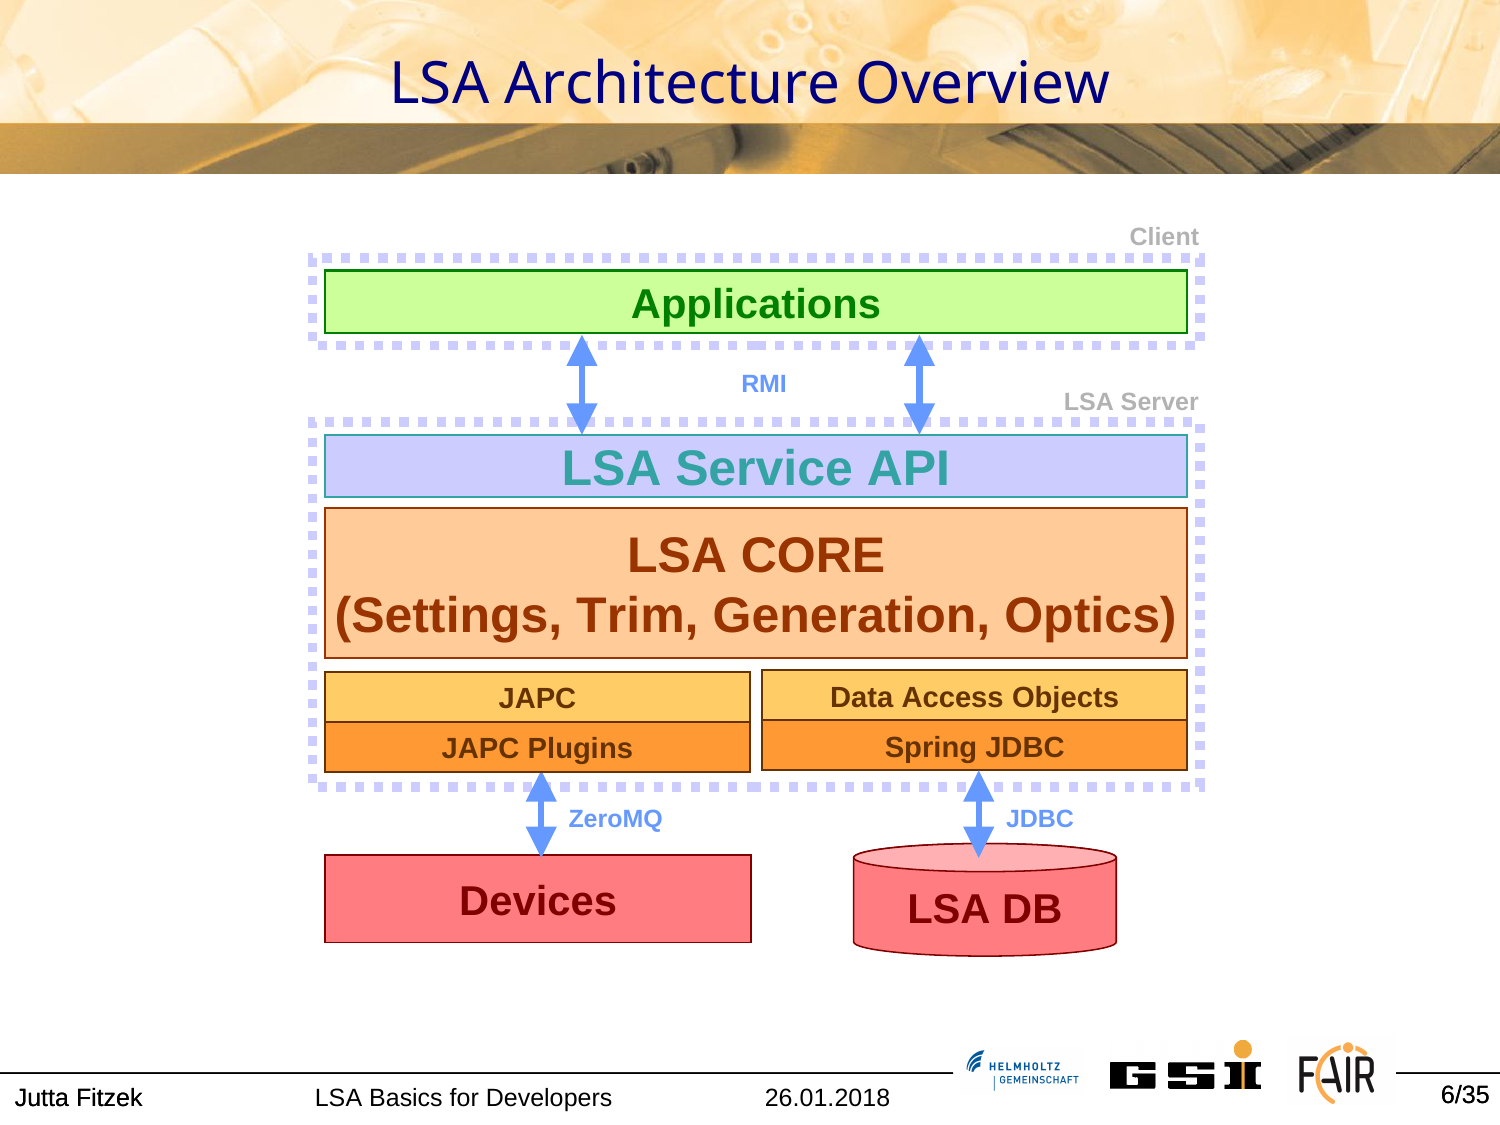

# LSA Architecture Overview
Client
Applications
RMI
LSA Server
LSA Service API
LSA CORE
(Settings, Trim, Generation, Optics)
Data Access Objects
JAPC
Spring JDBC
JAPC Plugins
ZeroMQ
JDBC
LSA DB
Devices
6